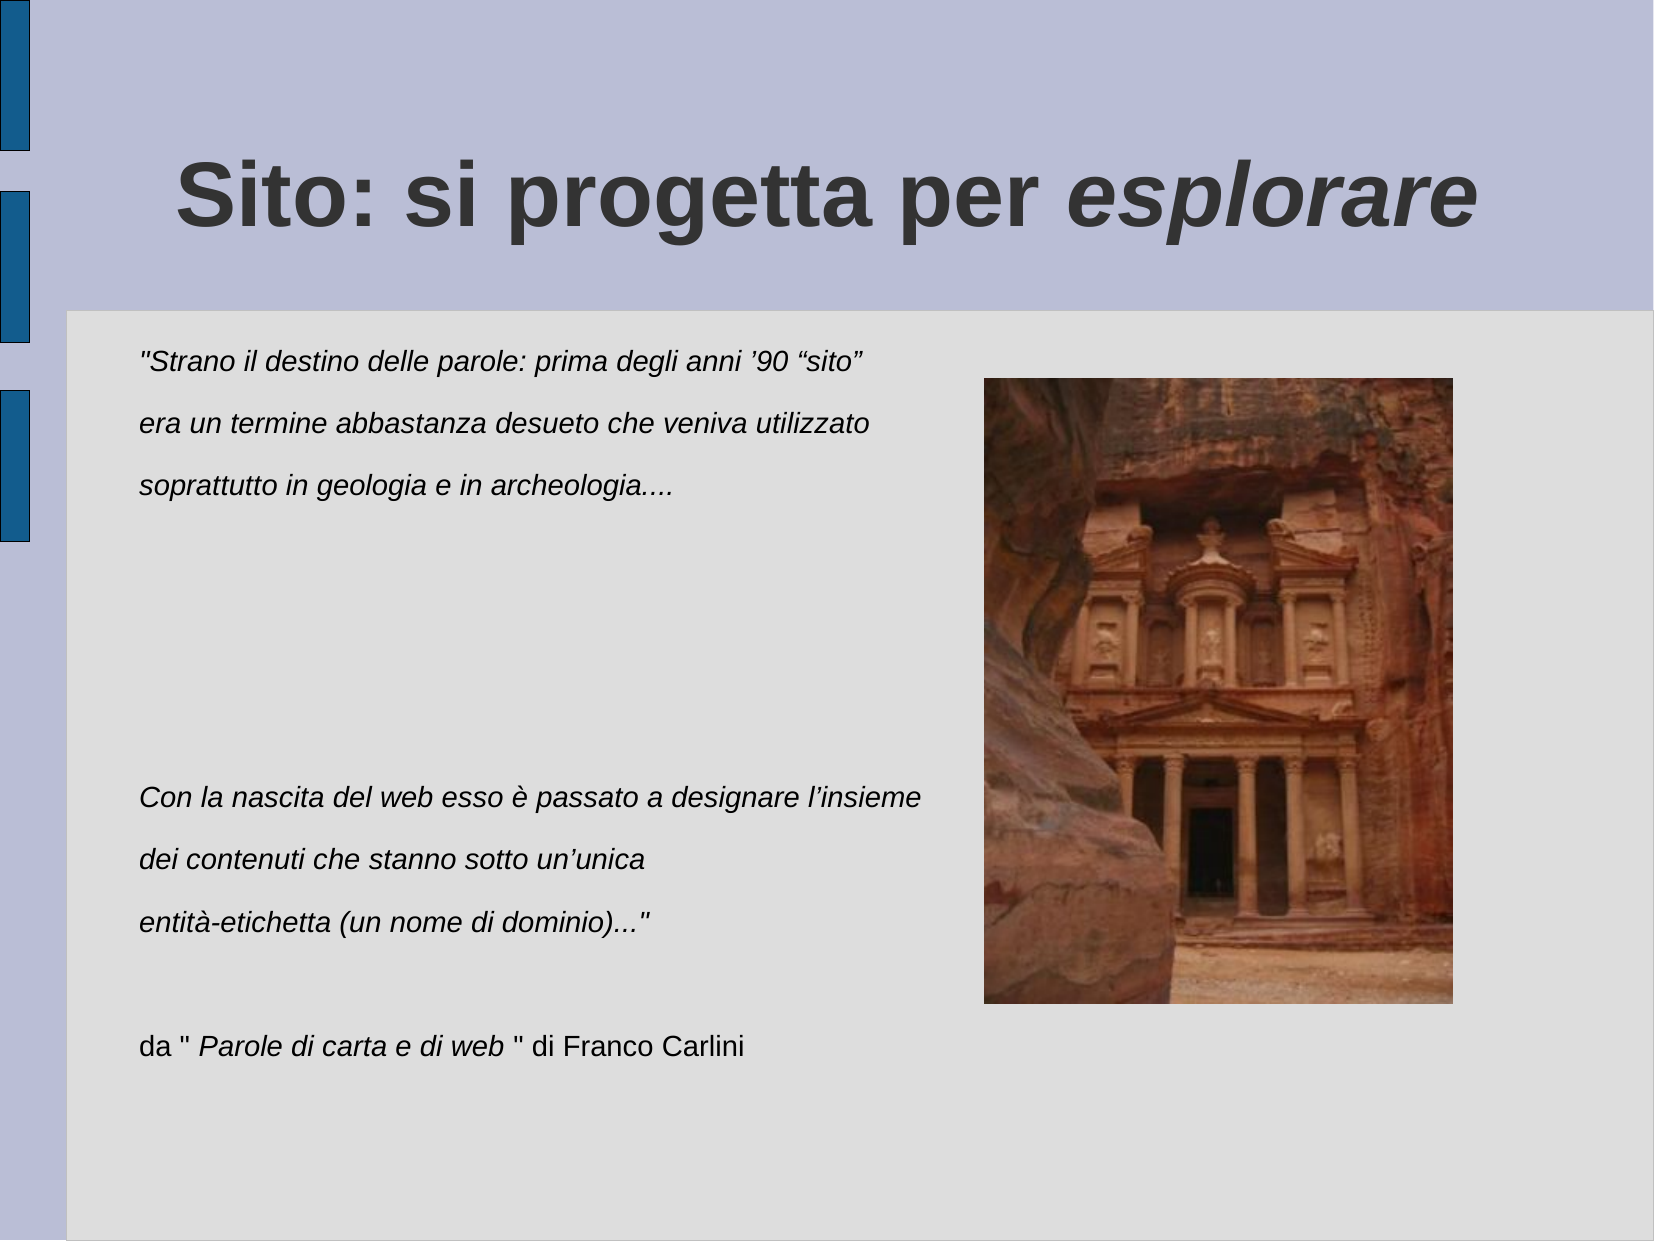

# Sito: si progetta per esplorare
"Strano il destino delle parole: prima degli anni ’90 “sito”
era un termine abbastanza desueto che veniva utilizzato
soprattutto in geologia e in archeologia....
Con la nascita del web esso è passato a designare l’insieme
dei contenuti che stanno sotto un’unica
entità-etichetta (un nome di dominio)..."
da " Parole di carta e di web " di Franco Carlini